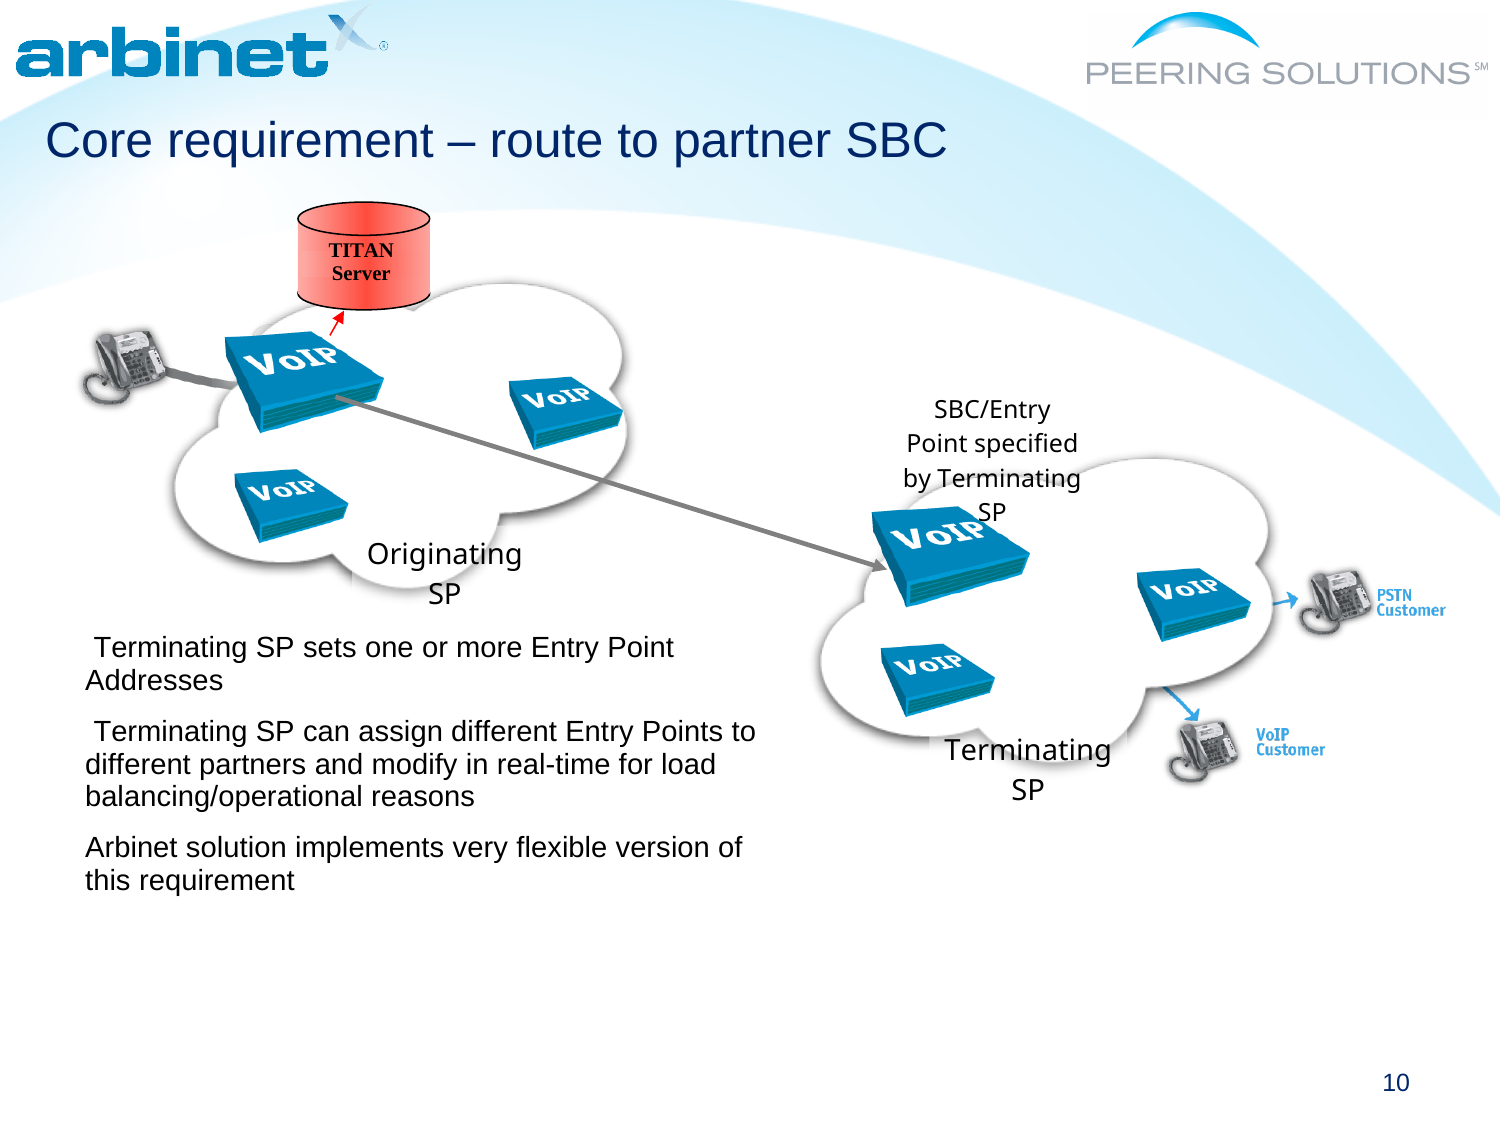

Core requirement – route to partner SBC
TITAN
Server
SBC/Entry
Point specified by Terminating SP
Originating
SP
 Terminating SP sets one or more Entry Point Addresses
 Terminating SP can assign different Entry Points to different partners and modify in real-time for load balancing/operational reasons
Arbinet solution implements very flexible version of this requirement
Terminating
SP
10